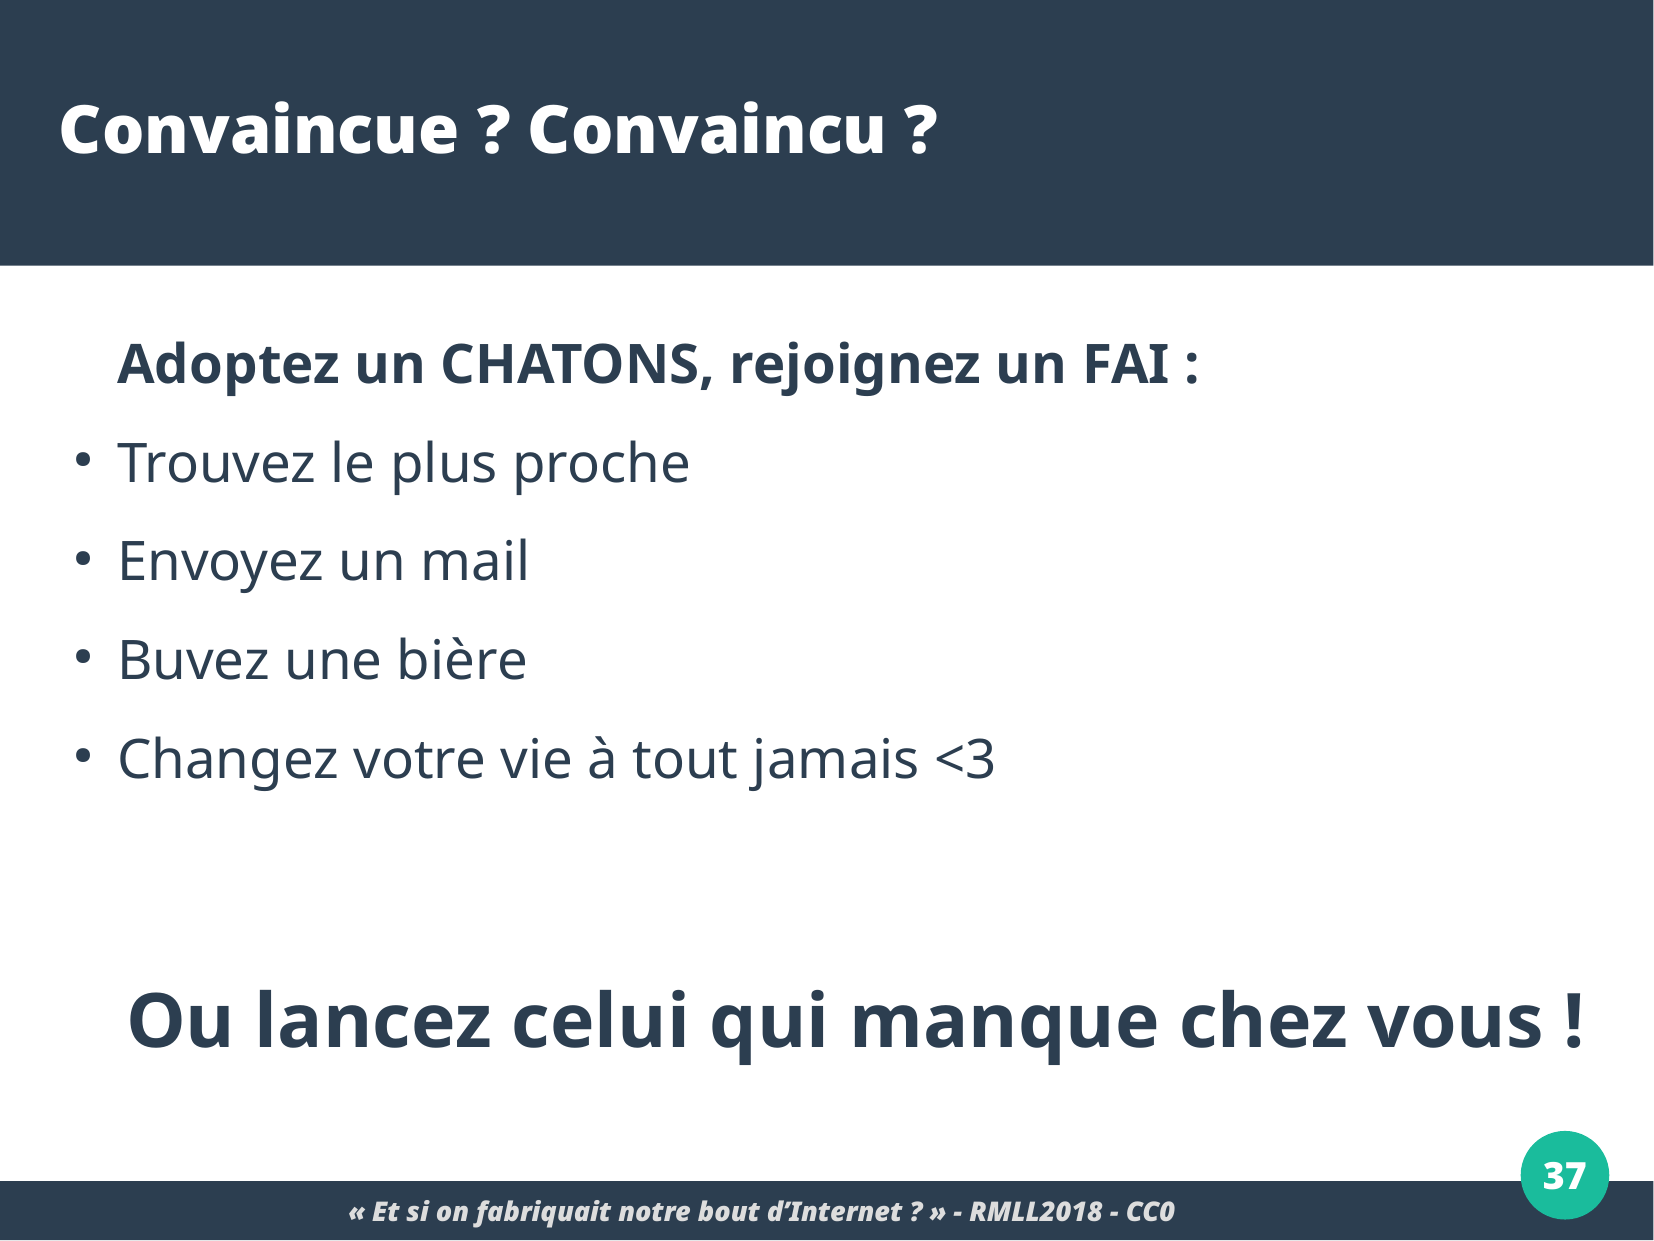

# Convaincue ? Convaincu ?
Adoptez un CHATONS, rejoignez un FAI :
Trouvez le plus proche
Envoyez un mail
Buvez une bière
Changez votre vie à tout jamais <3
Ou lancez celui qui manque chez vous !
37
« Et si on fabriquait notre bout d’Internet ? » - RMLL2018 - CC0